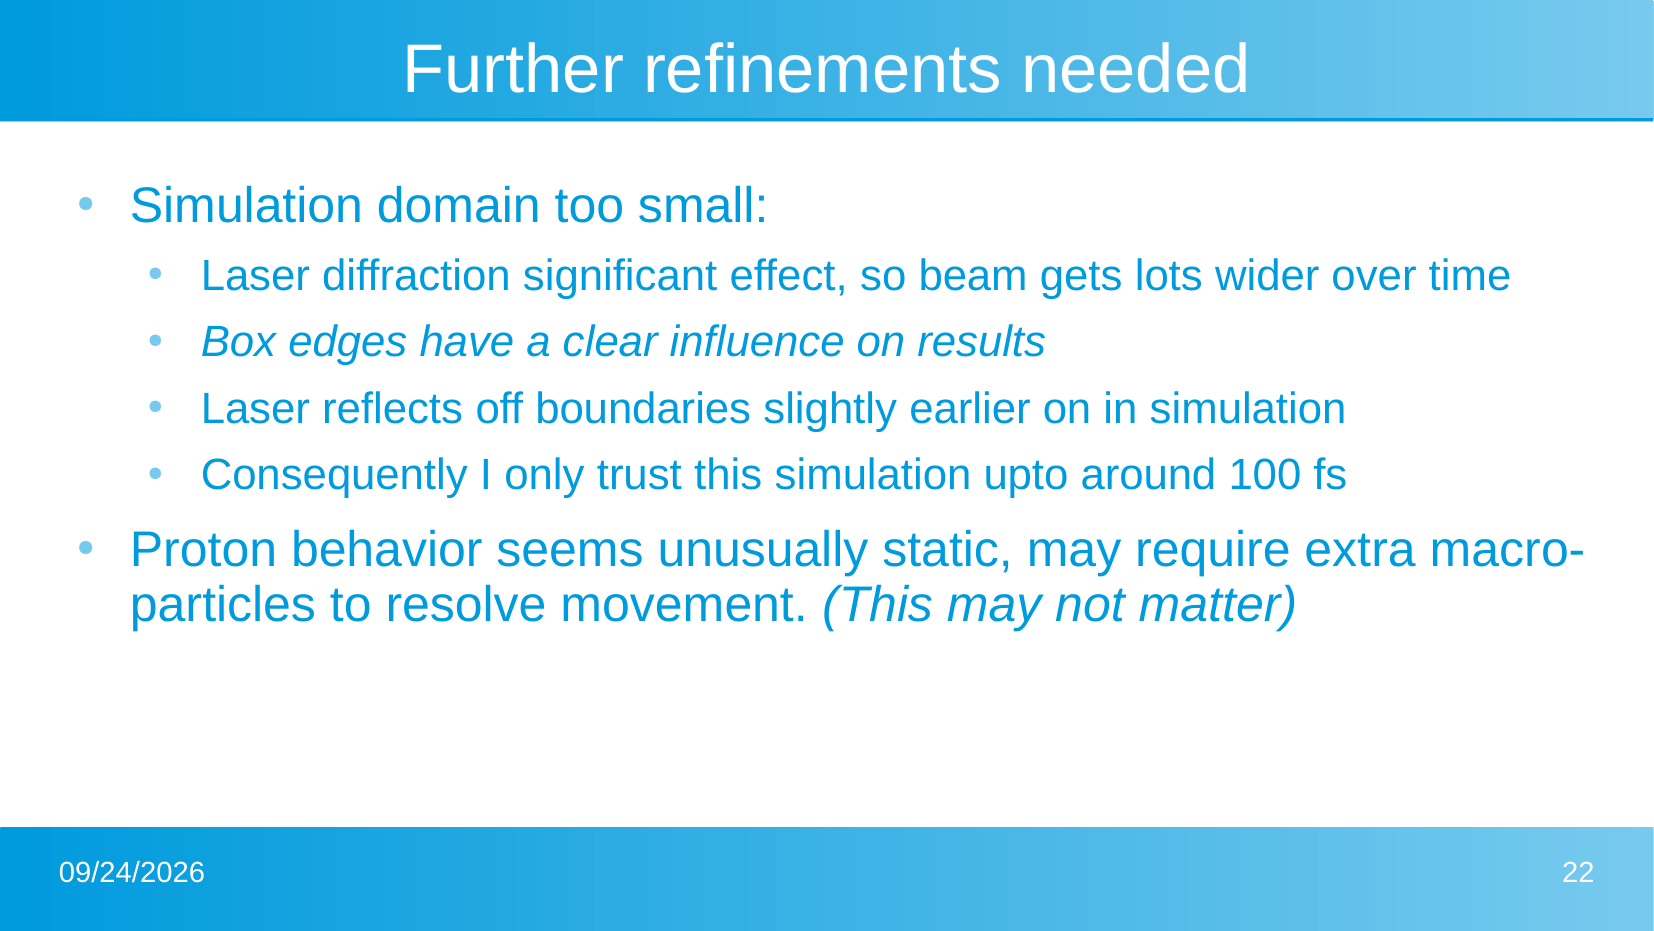

# Further refinements needed
Simulation domain too small:
Laser diffraction significant effect, so beam gets lots wider over time
Box edges have a clear influence on results
Laser reflects off boundaries slightly earlier on in simulation
Consequently I only trust this simulation upto around 100 fs
Proton behavior seems unusually static, may require extra macro-particles to resolve movement. (This may not matter)
22